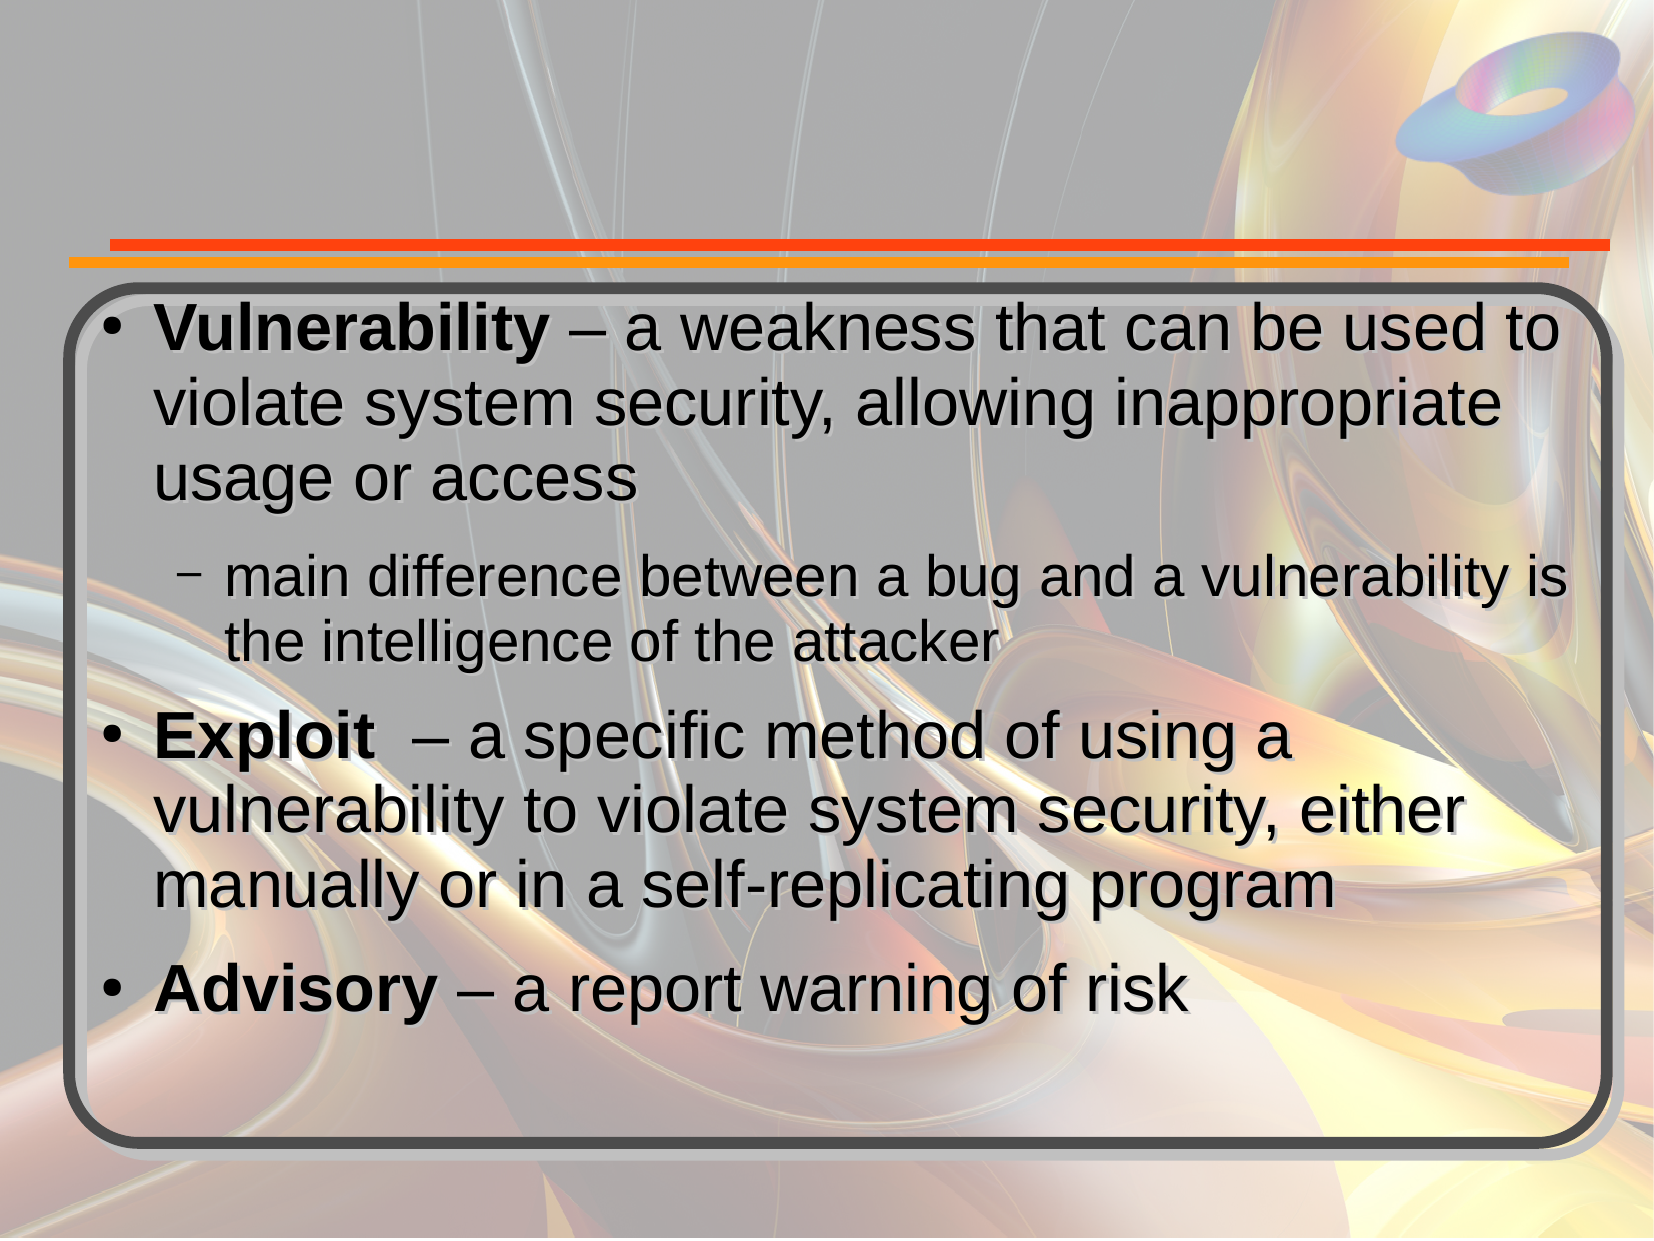

#
Vulnerability – a weakness that can be used to violate system security, allowing inappropriate usage or access
main difference between a bug and a vulnerability is the intelligence of the attacker
Exploit – a specific method of using a vulnerability to violate system security, either manually or in a self-replicating program
Advisory – a report warning of risk